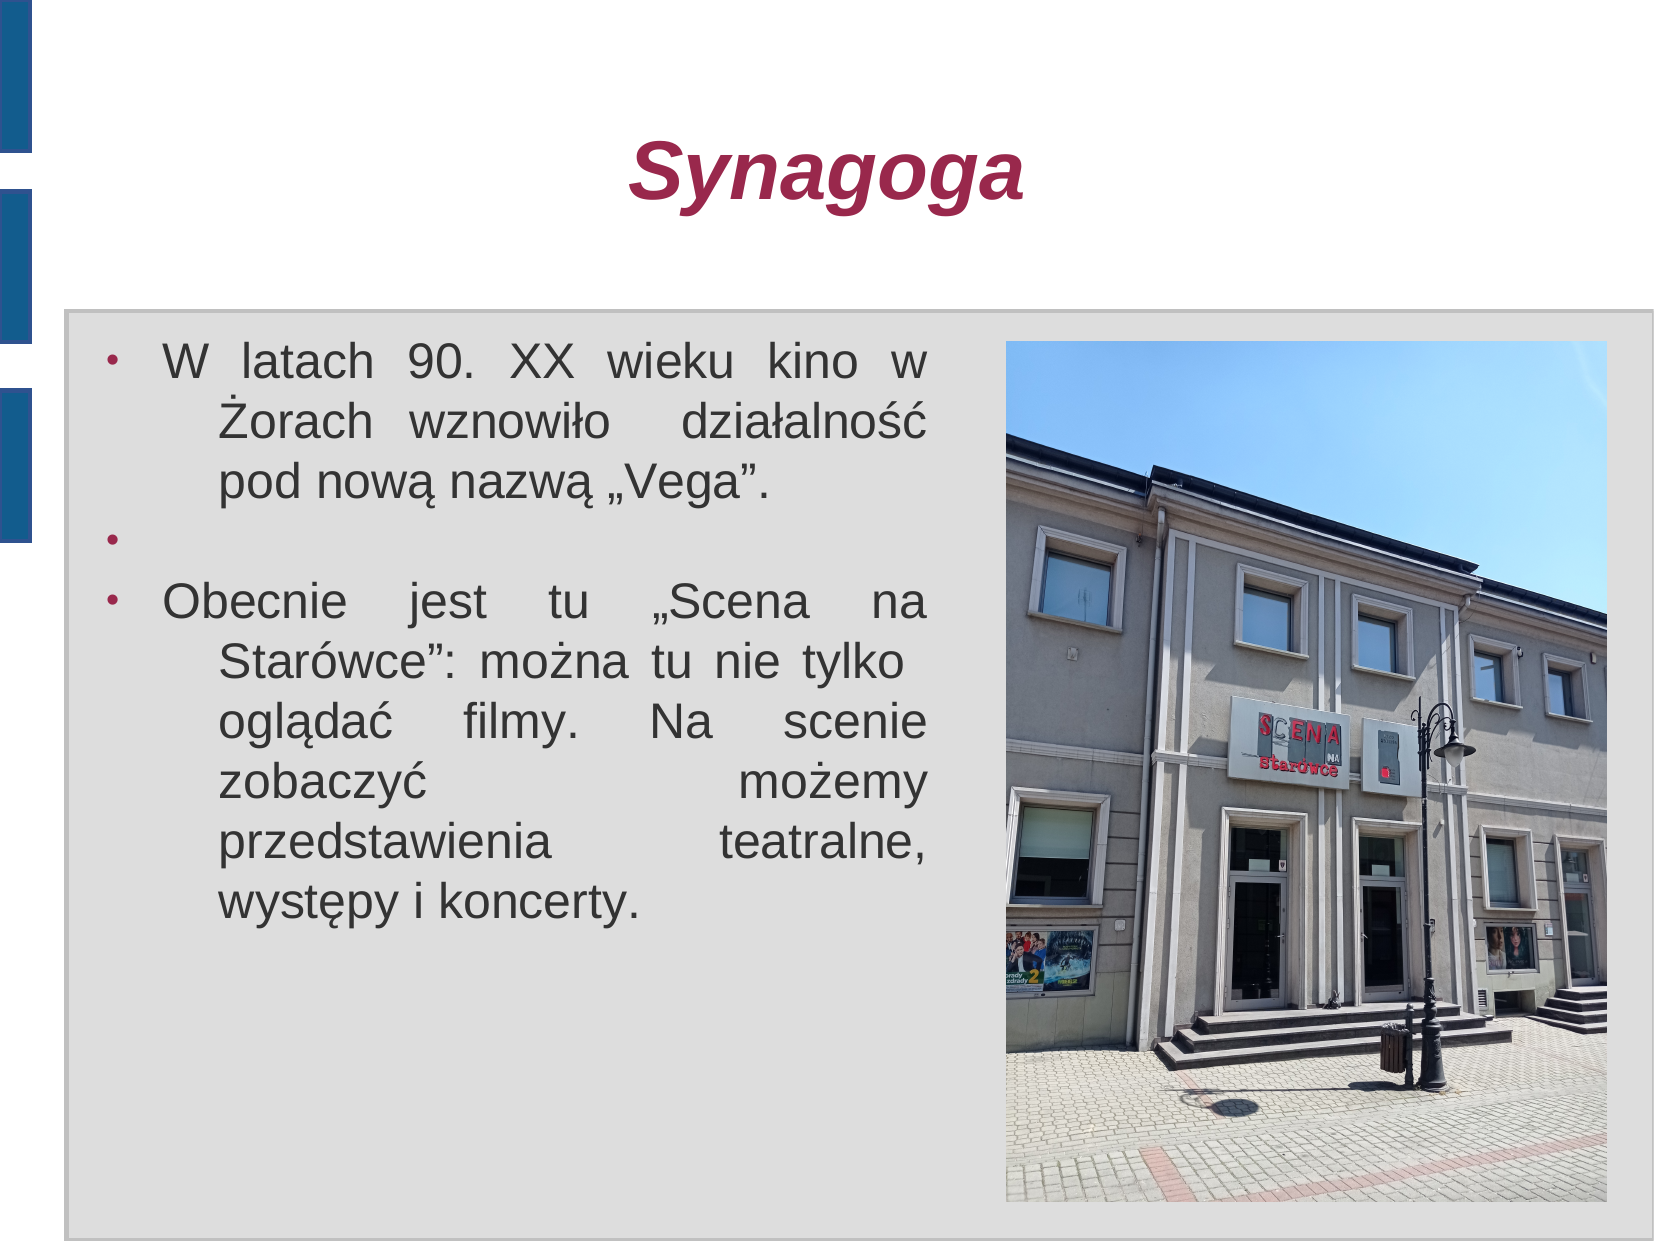

# Synagoga
W latach 90. XX wieku kino w Żorach wznowiło działalność pod nową nazwą „Vega”.
Obecnie jest tu „Scena na Starówce”: można tu nie tylko
oglądać filmy. Na scenie zobaczyć możemy przedstawienia teatralne, występy i koncerty.